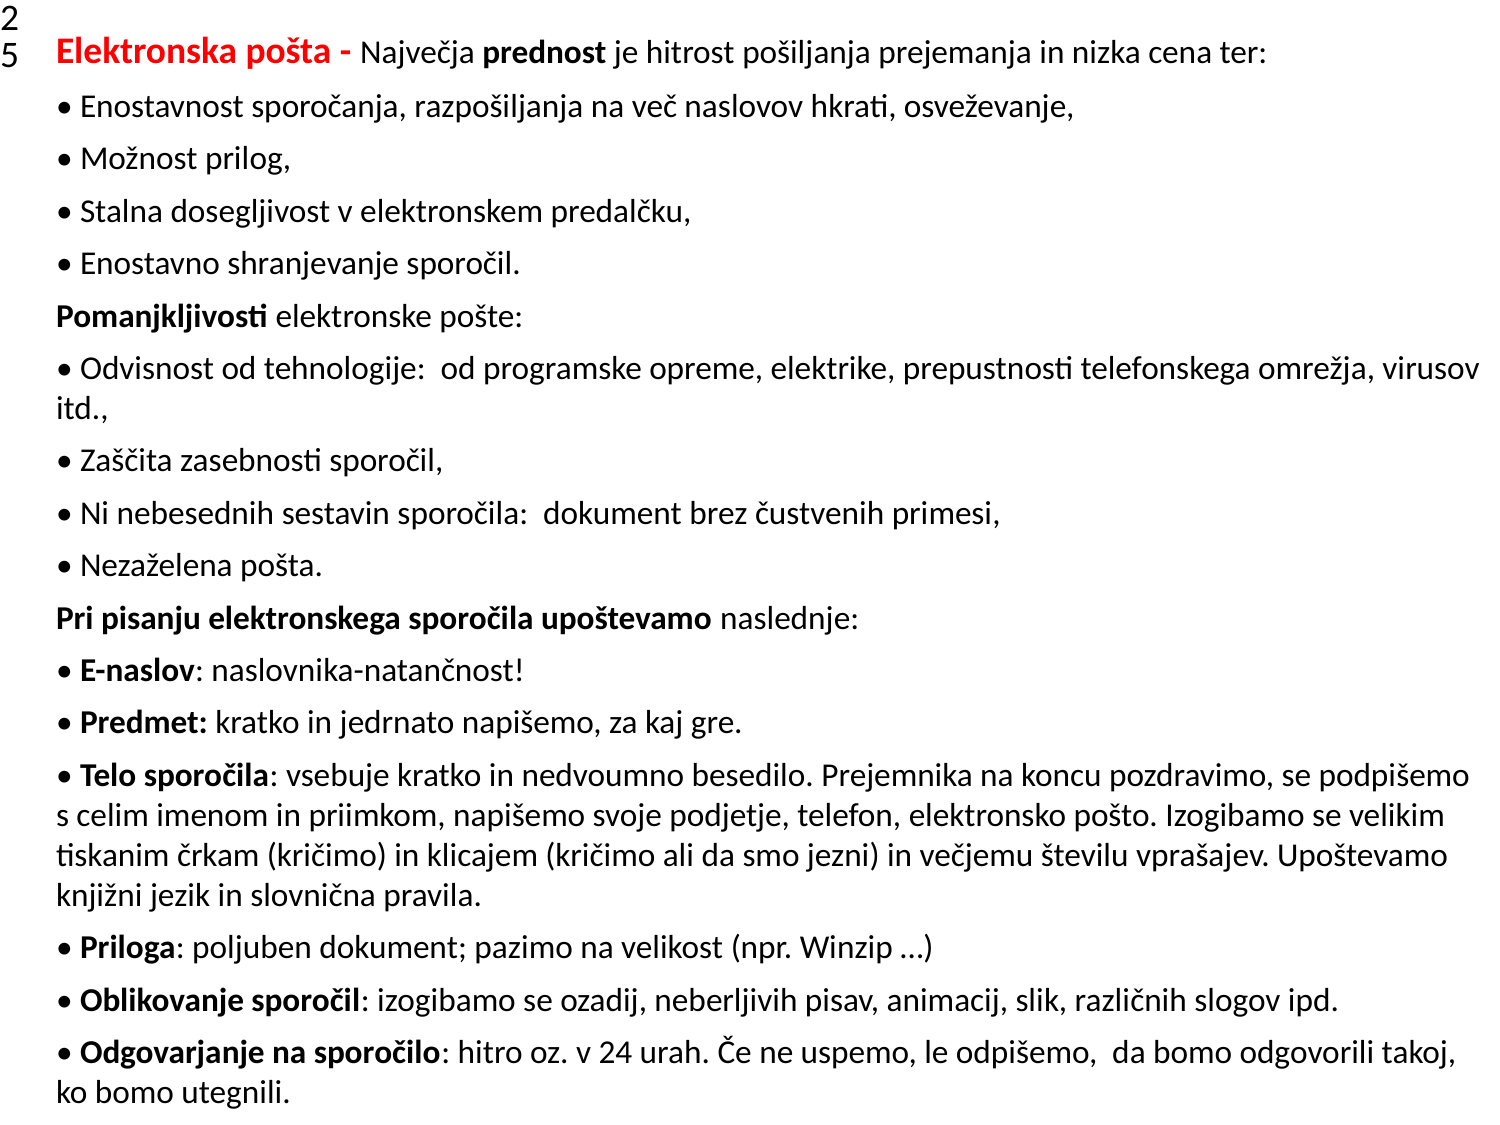

Elektronska pošta - Največja prednost je hitrost pošiljanja prejemanja in nizka cena ter:
• Enostavnost sporočanja, razpošiljanja na več naslovov hkrati, osveževanje,
• Možnost prilog,
• Stalna dosegljivost v elektronskem predalčku,
• Enostavno shranjevanje sporočil.
Pomanjkljivosti elektronske pošte:
• Odvisnost od tehnologije: od programske opreme, elektrike, prepustnosti telefonskega omrežja, virusov itd.,
• Zaščita zasebnosti sporočil,
• Ni nebesednih sestavin sporočila: dokument brez čustvenih primesi,
• Nezaželena pošta.
Pri pisanju elektronskega sporočila upoštevamo naslednje:
• E-naslov: naslovnika-natančnost!
• Predmet: kratko in jedrnato napišemo, za kaj gre.
• Telo sporočila: vsebuje kratko in nedvoumno besedilo. Prejemnika na koncu pozdravimo, se podpišemo s celim imenom in priimkom, napišemo svoje podjetje, telefon, elektronsko pošto. Izogibamo se velikim tiskanim črkam (kričimo) in klicajem (kričimo ali da smo jezni) in večjemu številu vprašajev. Upoštevamo knjižni jezik in slovnična pravila.
• Priloga: poljuben dokument; pazimo na velikost (npr. Winzip …)
• Oblikovanje sporočil: izogibamo se ozadij, neberljivih pisav, animacij, slik, različnih slogov ipd.
• Odgovarjanje na sporočilo: hitro oz. v 24 urah. Če ne uspemo, le odpišemo, da bomo odgovorili takoj, ko bomo utegnili.